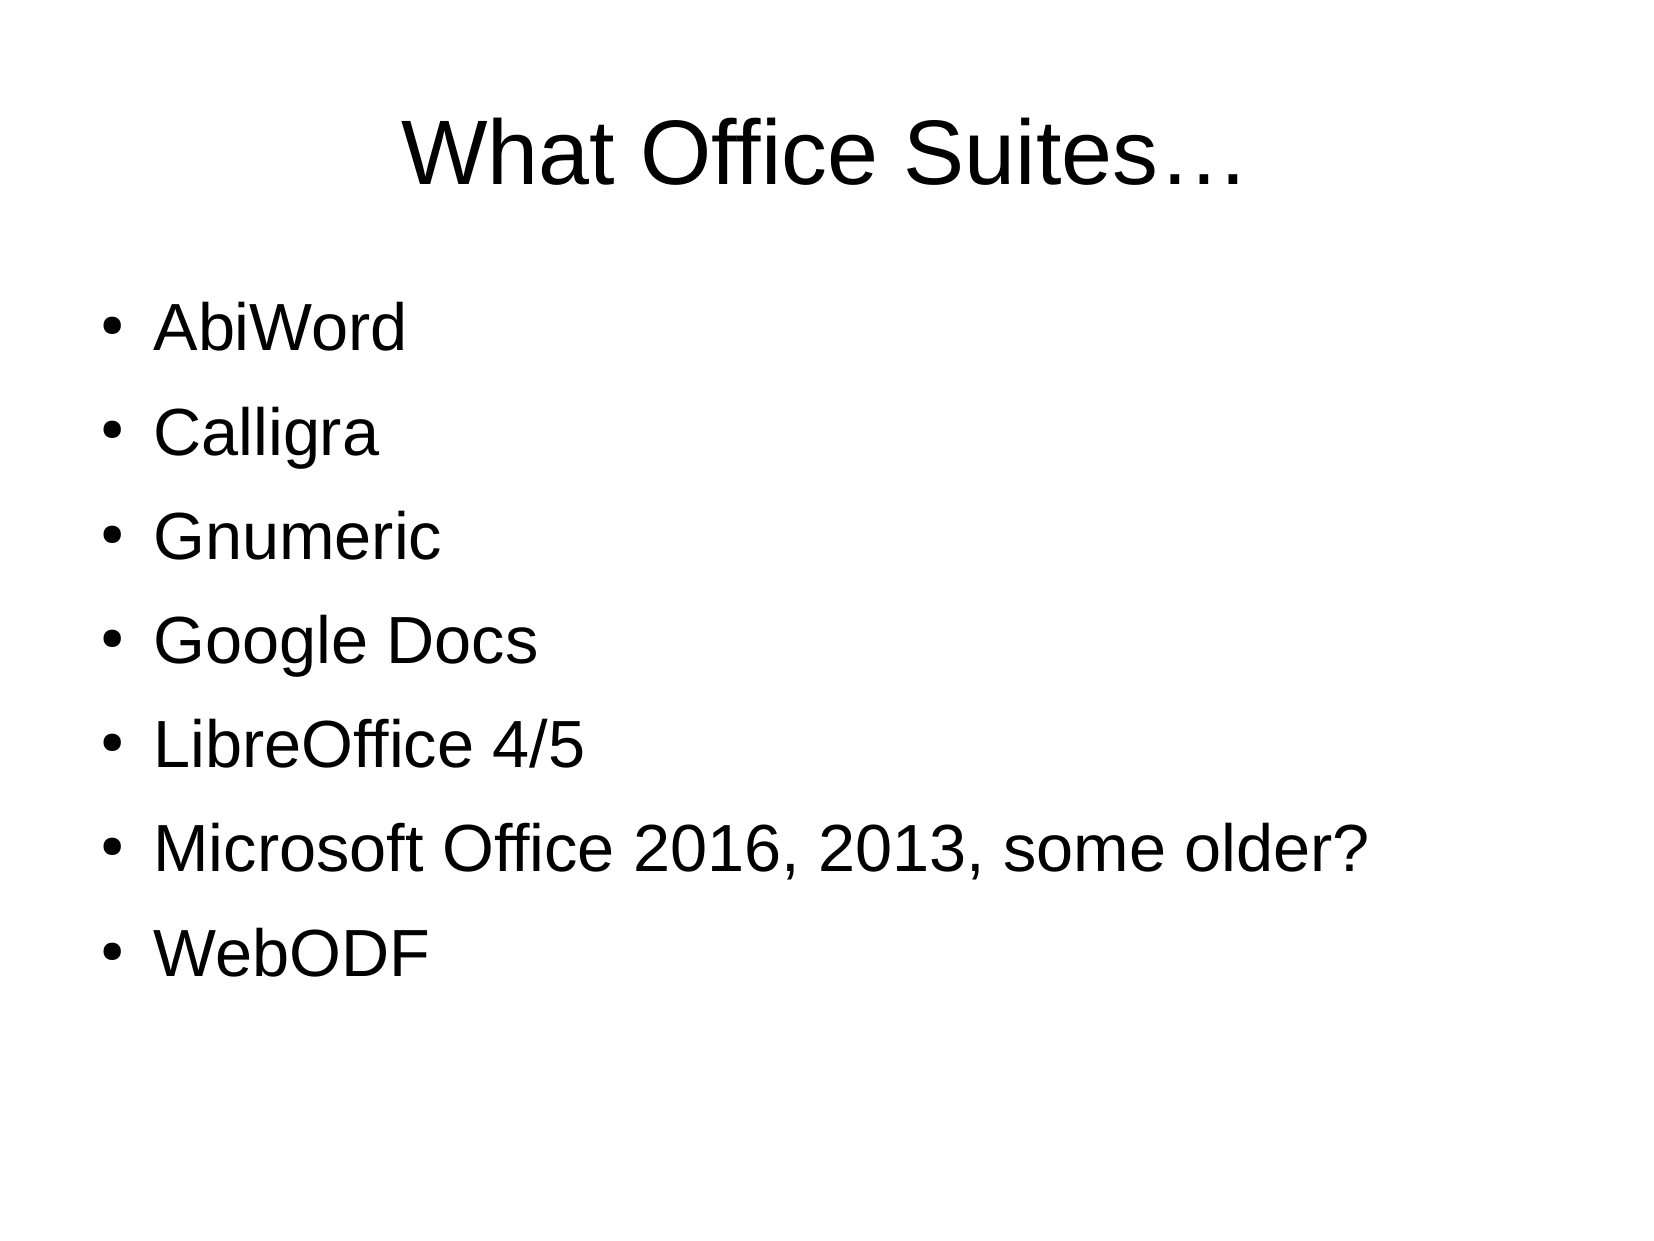

# What Office Suites…
AbiWord
Calligra
Gnumeric
Google Docs
LibreOffice 4/5
Microsoft Office 2016, 2013, some older?
WebODF